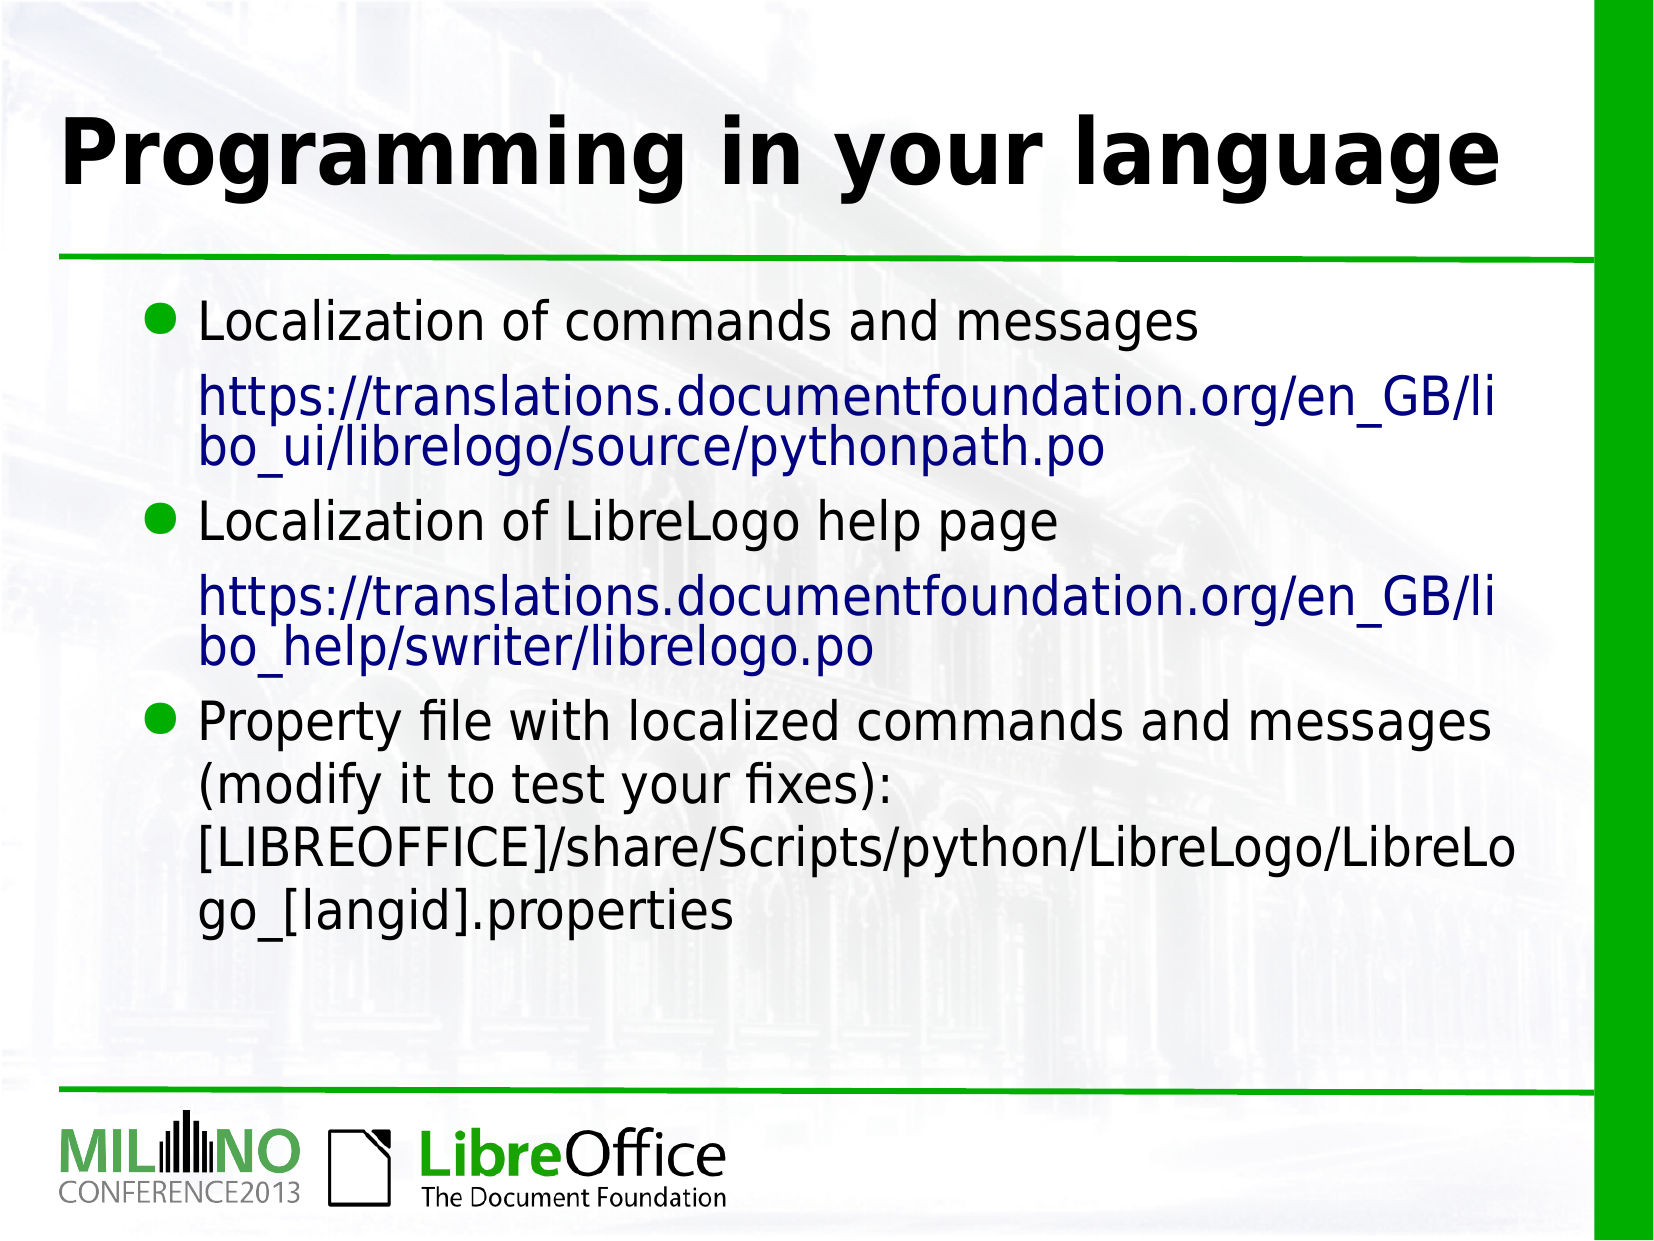

# Programming in your language
Localization of commands and messages
https://translations.documentfoundation.org/en_GB/libo_ui/librelogo/source/pythonpath.po
Localization of LibreLogo help page
https://translations.documentfoundation.org/en_GB/libo_help/swriter/librelogo.po
Property file with localized commands and messages (modify it to test your fixes): [LIBREOFFICE]/share/Scripts/python/LibreLogo/LibreLogo_[langid].properties